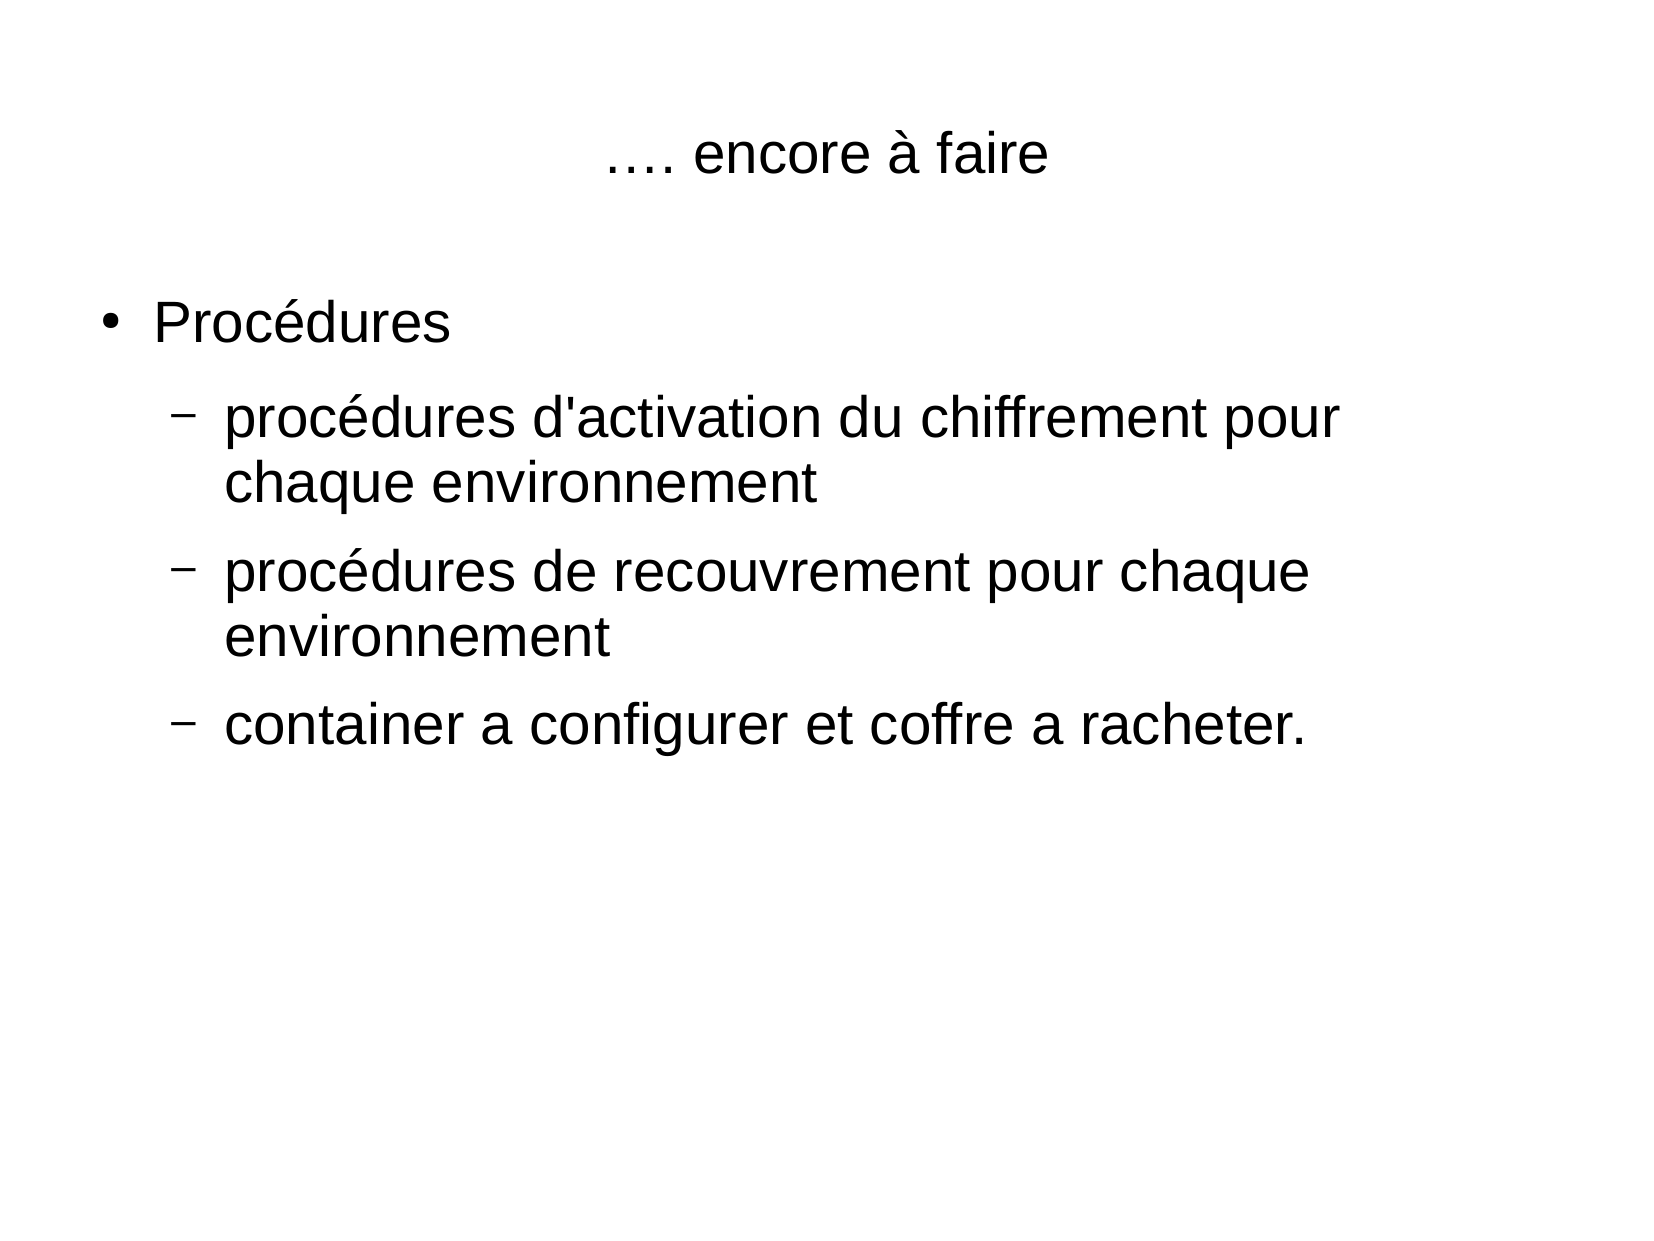

# …. encore à faire
Procédures
procédures d'activation du chiffrement pour chaque environnement
procédures de recouvrement pour chaque environnement
container a configurer et coffre a racheter.